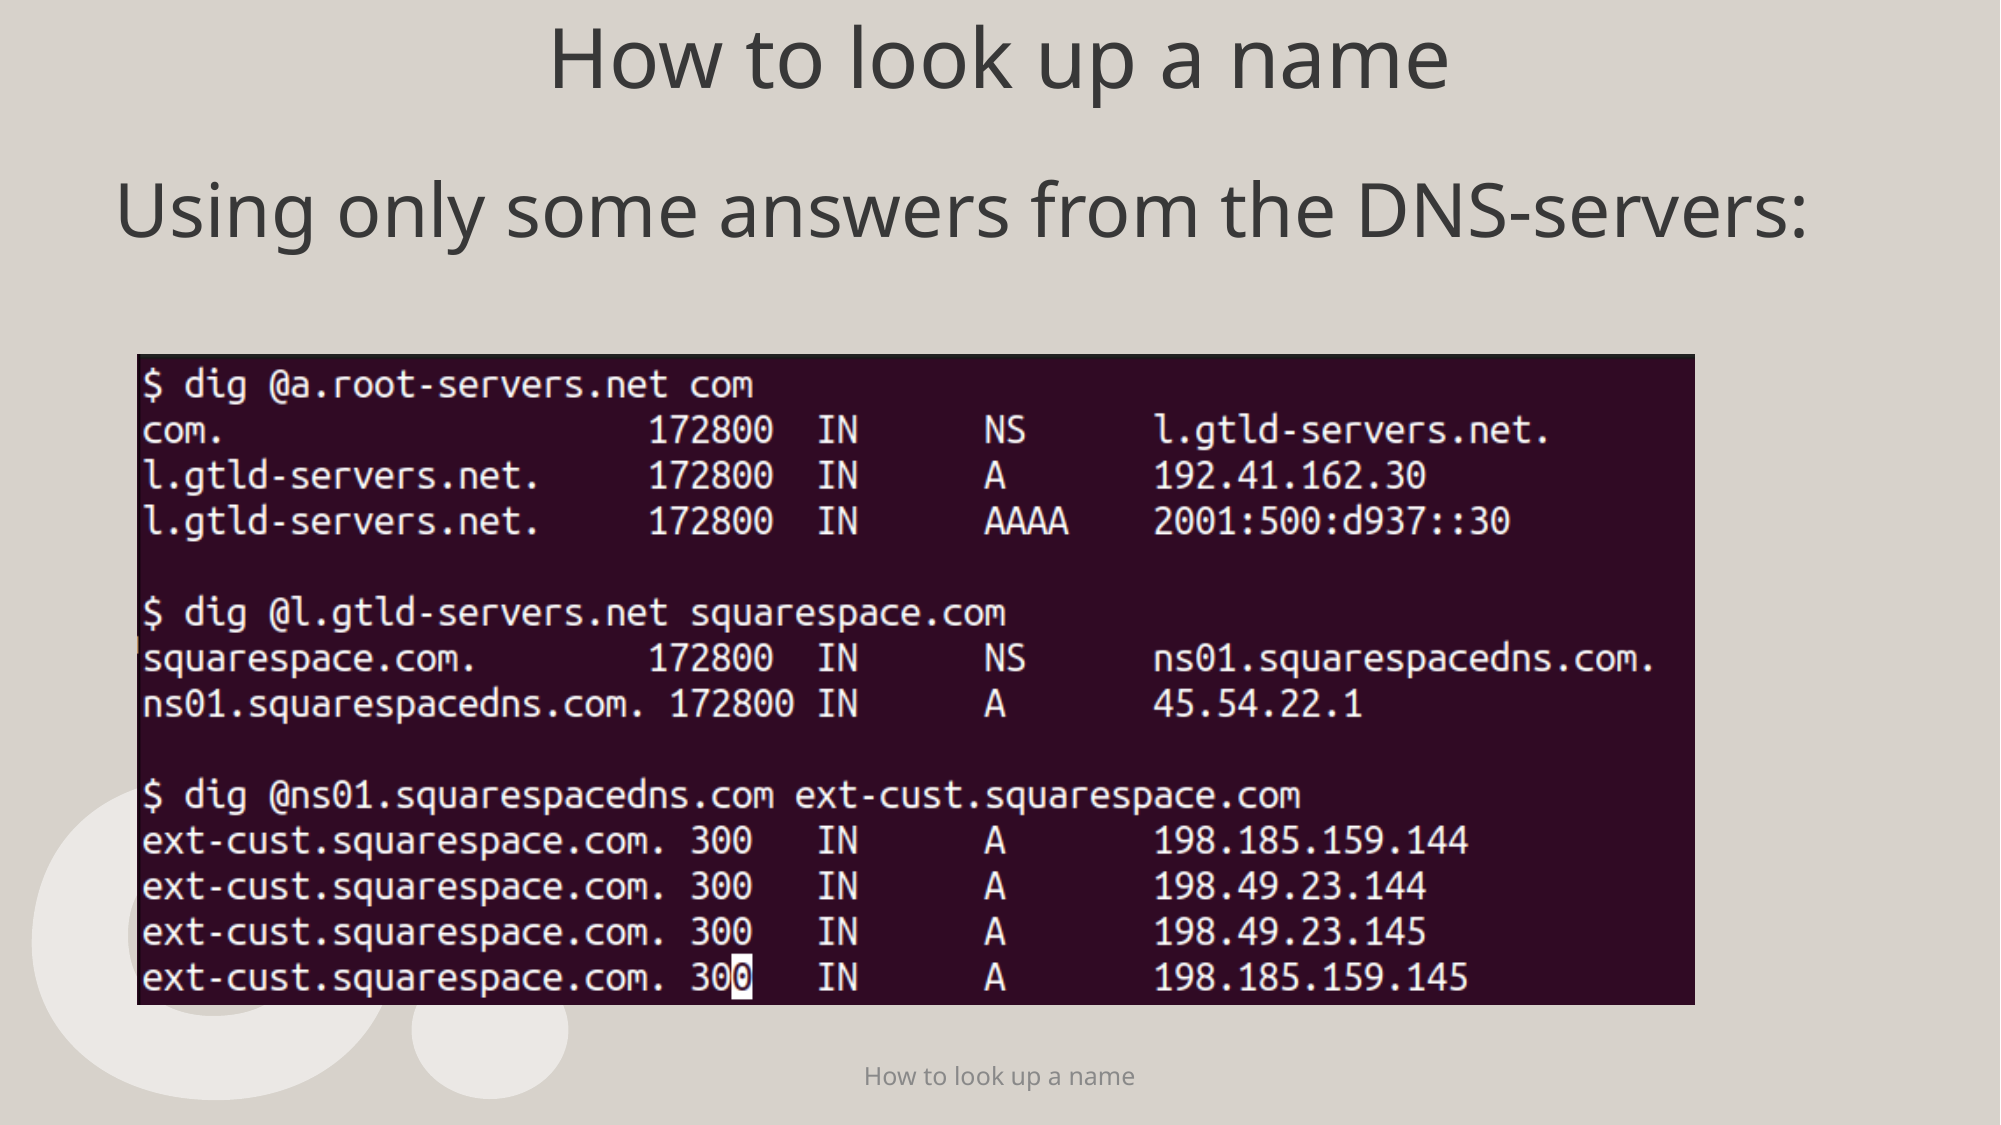

How to look up a name
# Using only some answers from the DNS-servers:
How to look up a name